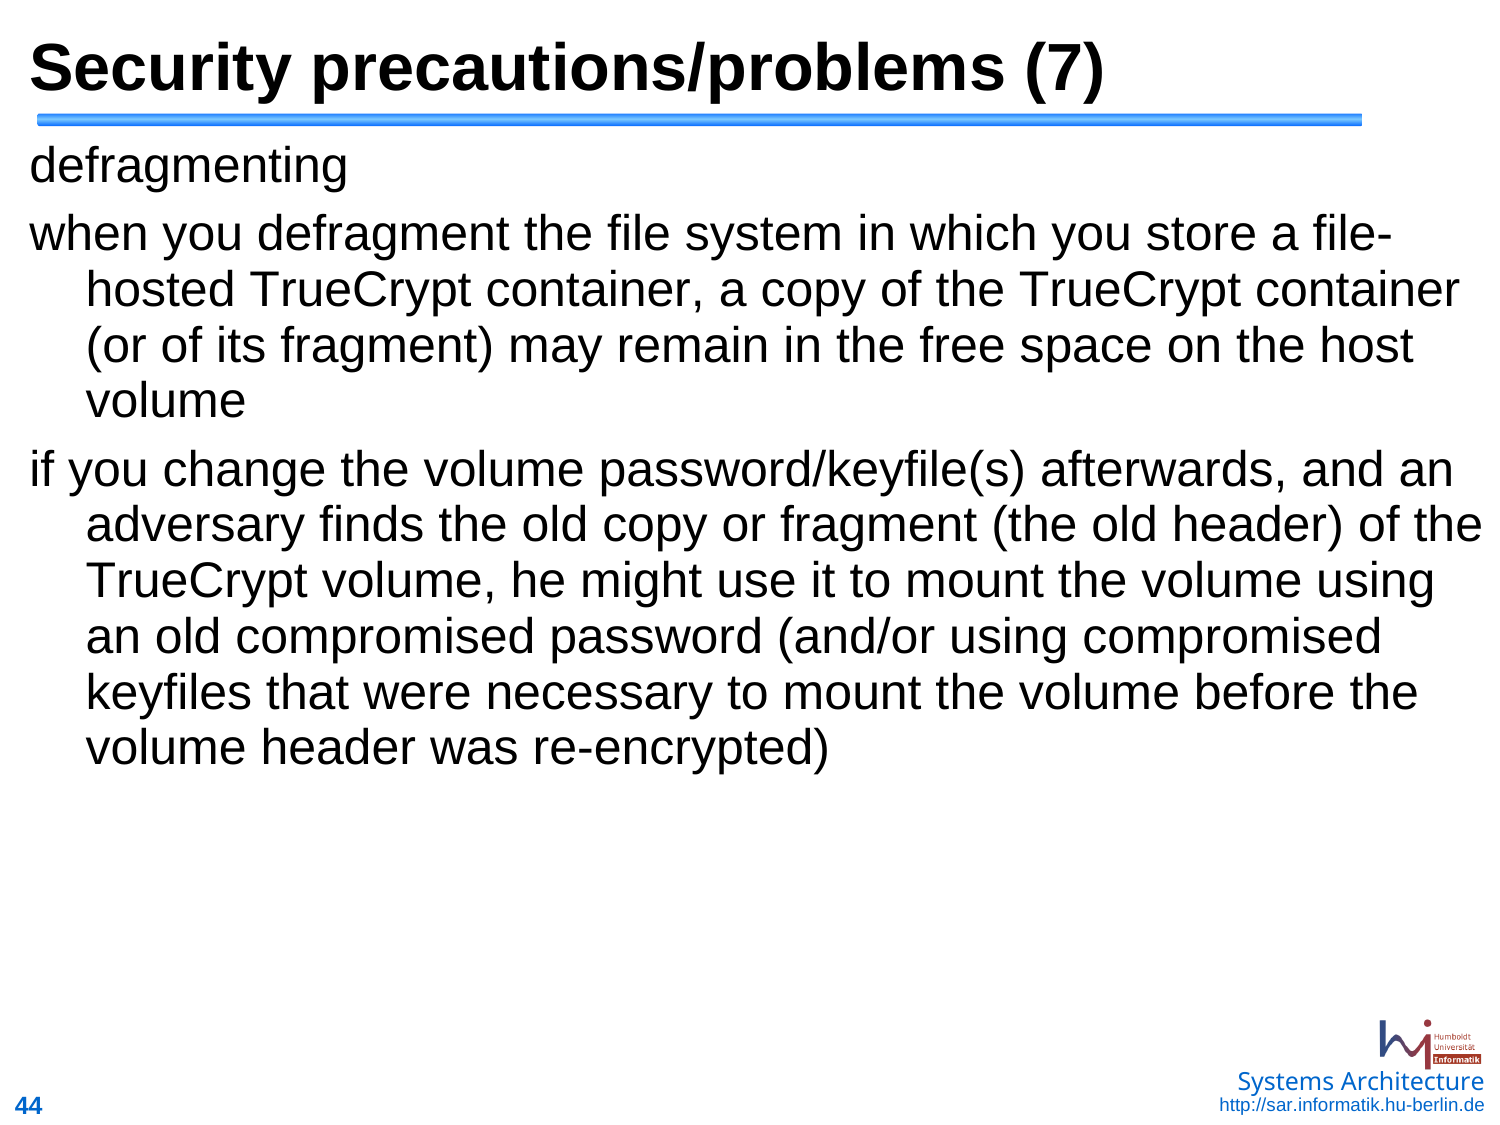

# Security precautions/problems (7)
defragmenting
when you defragment the file system in which you store a file-hosted TrueCrypt container, a copy of the TrueCrypt container (or of its fragment) may remain in the free space on the host volume
if you change the volume password/keyfile(s) afterwards, and an adversary finds the old copy or fragment (the old header) of the TrueCrypt volume, he might use it to mount the volume using an old compromised password (and/or using compromised keyfiles that were necessary to mount the volume before the volume header was re-encrypted)